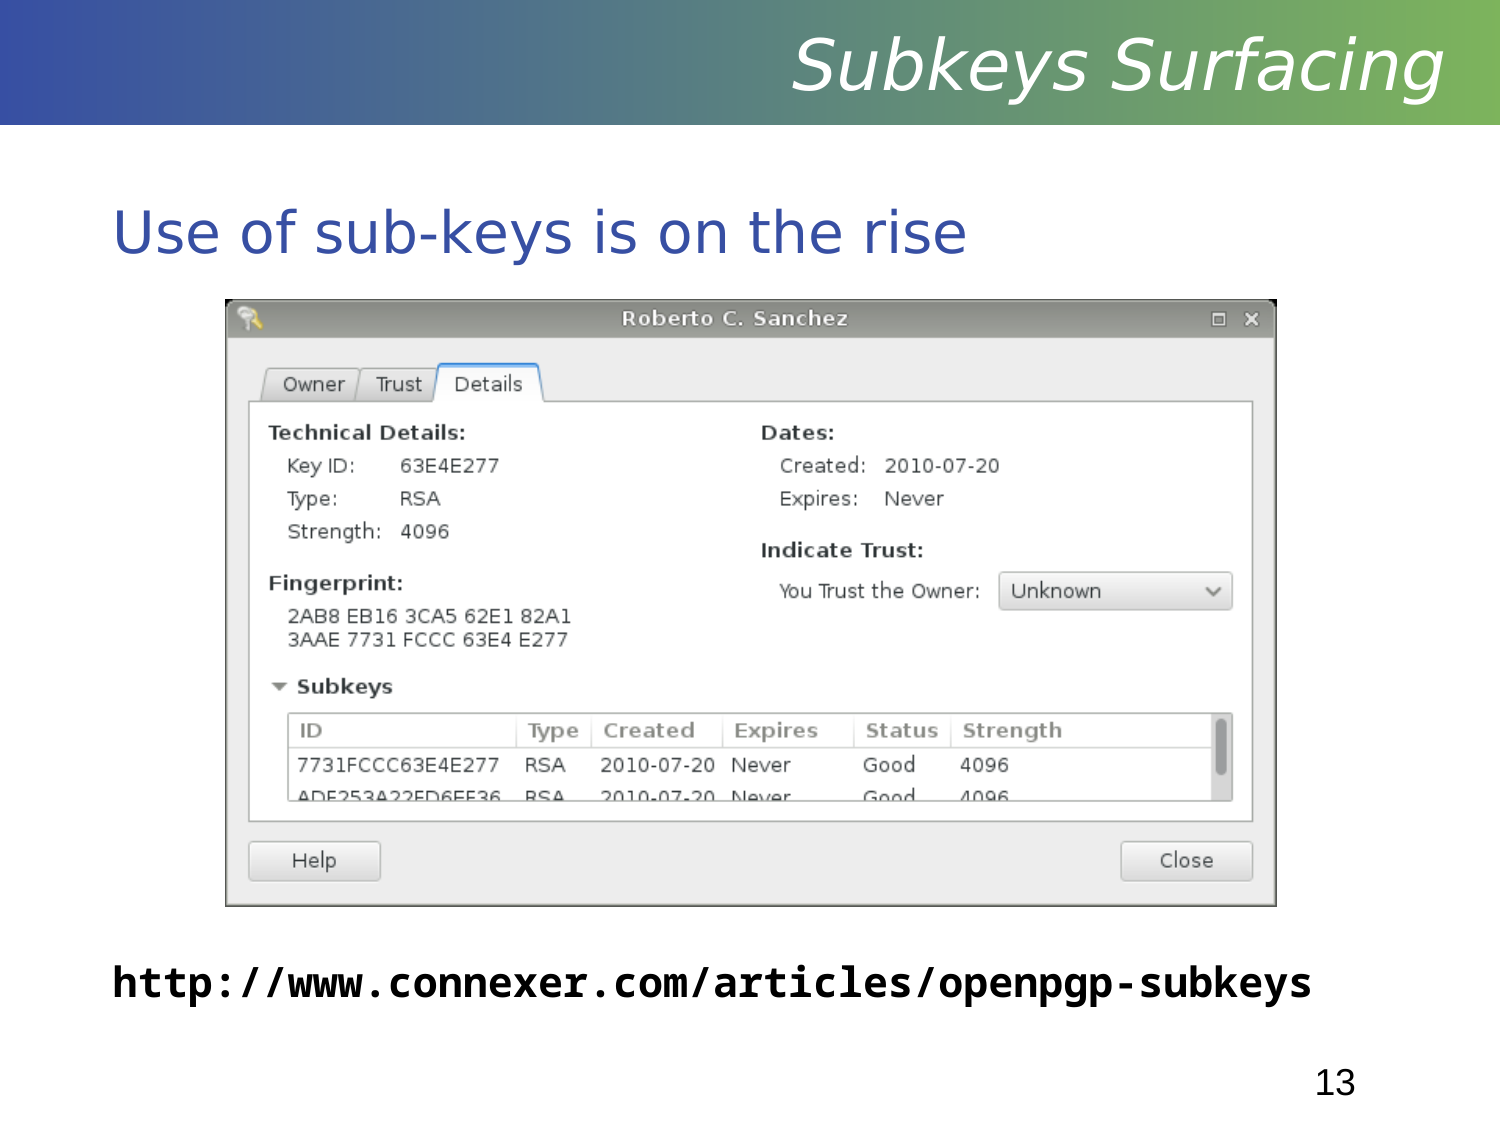

# Subkeys Surfacing
Use of sub-keys is on the rise
http://www.connexer.com/articles/openpgp-subkeys
13